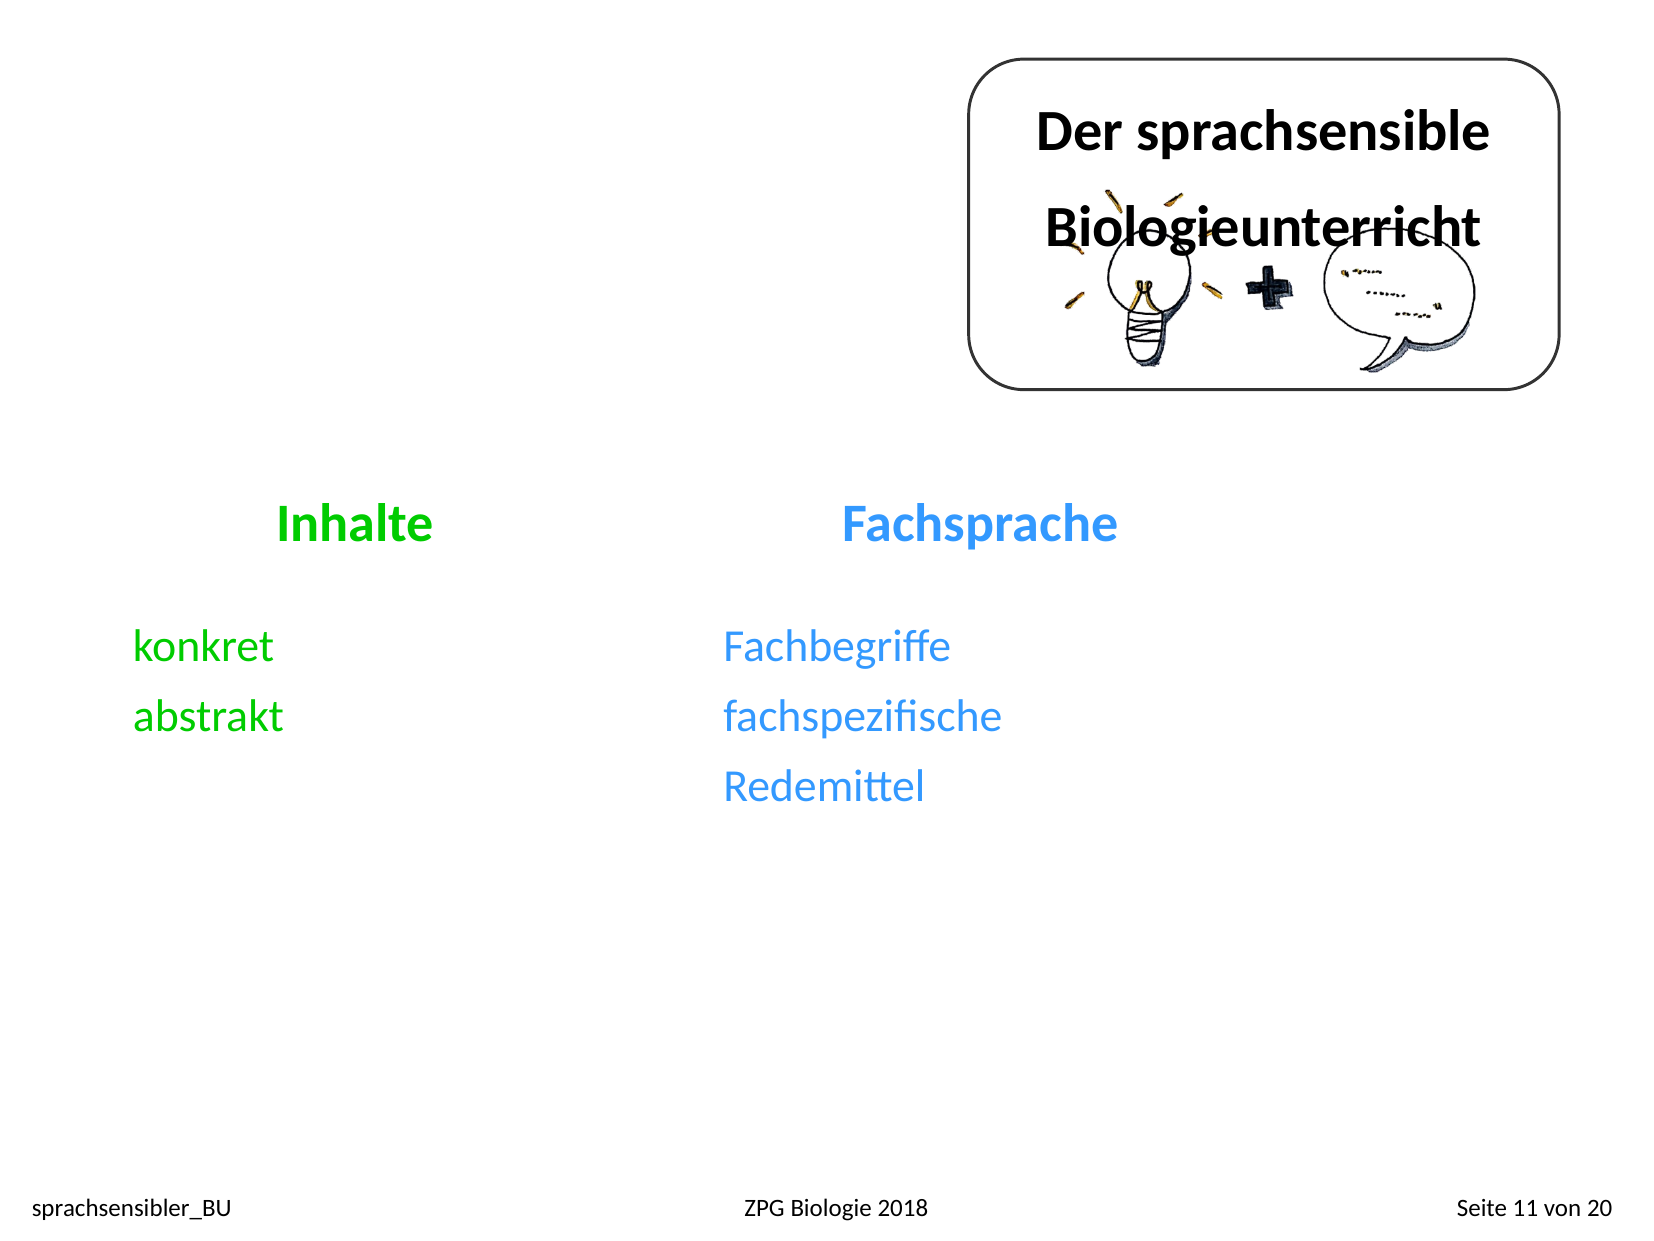

Der sprachsensible
Biologieunterricht
	 Inhalte
konkret	 abstrakt
	Fachsprache
Fachbegriffe
fachspezifische
Redemittel
sprachsensibler_BU					ZPG Biologie 2018					Seite 11 von 20